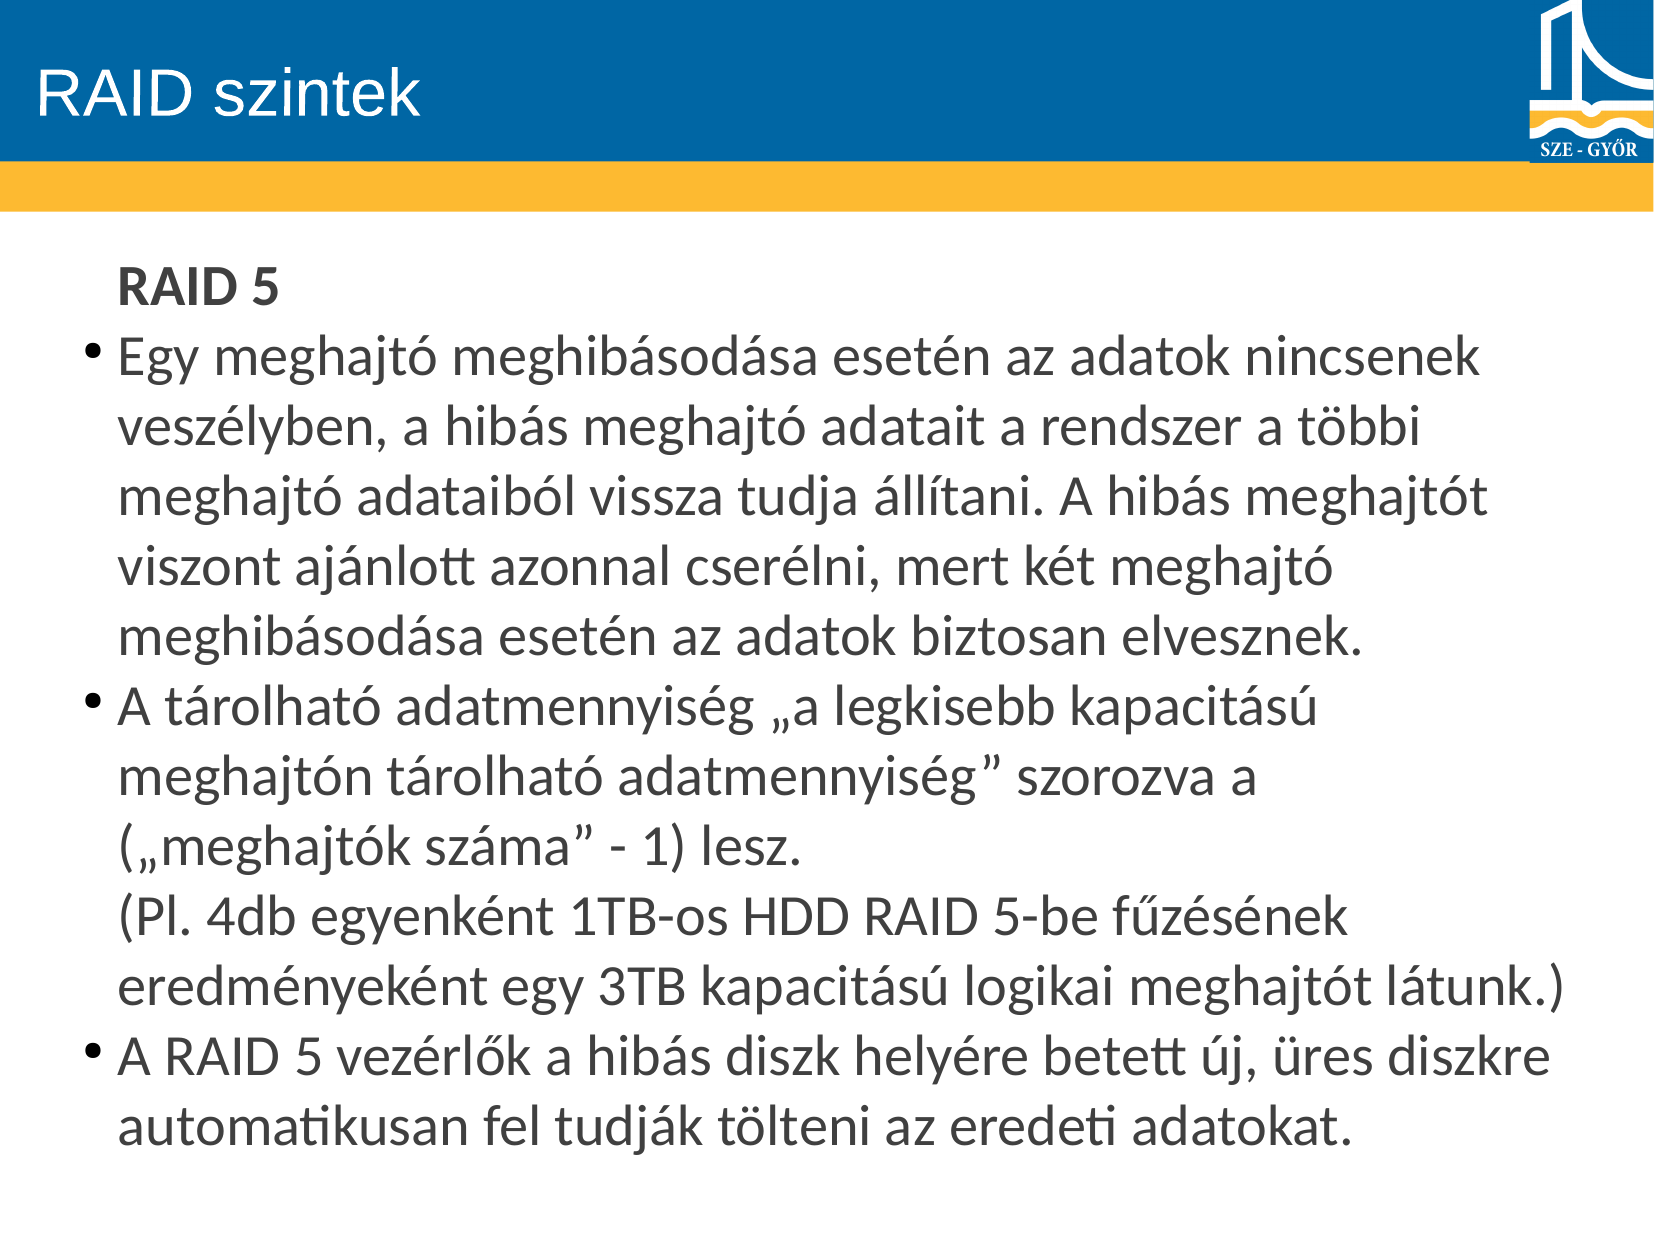

RAID szintek
RAID 5
Egy meghajtó meghibásodása esetén az adatok nincsenek veszélyben, a hibás meghajtó adatait a rendszer a többi meghajtó adataiból vissza tudja állítani. A hibás meghajtót viszont ajánlott azonnal cserélni, mert két meghajtó
meghibásodása esetén az adatok biztosan elvesznek.
A tárolható adatmennyiség „a legkisebb kapacitású meghajtón tárolható adatmennyiség” szorozva a
(„meghajtók száma” - 1) lesz.
(Pl. 4db egyenként 1TB-os HDD RAID 5-be fűzésének eredményeként egy 3TB kapacitású logikai meghajtót látunk.)
A RAID 5 vezérlők a hibás diszk helyére betett új, üres diszkre automatikusan fel tudják tölteni az eredeti adatokat.